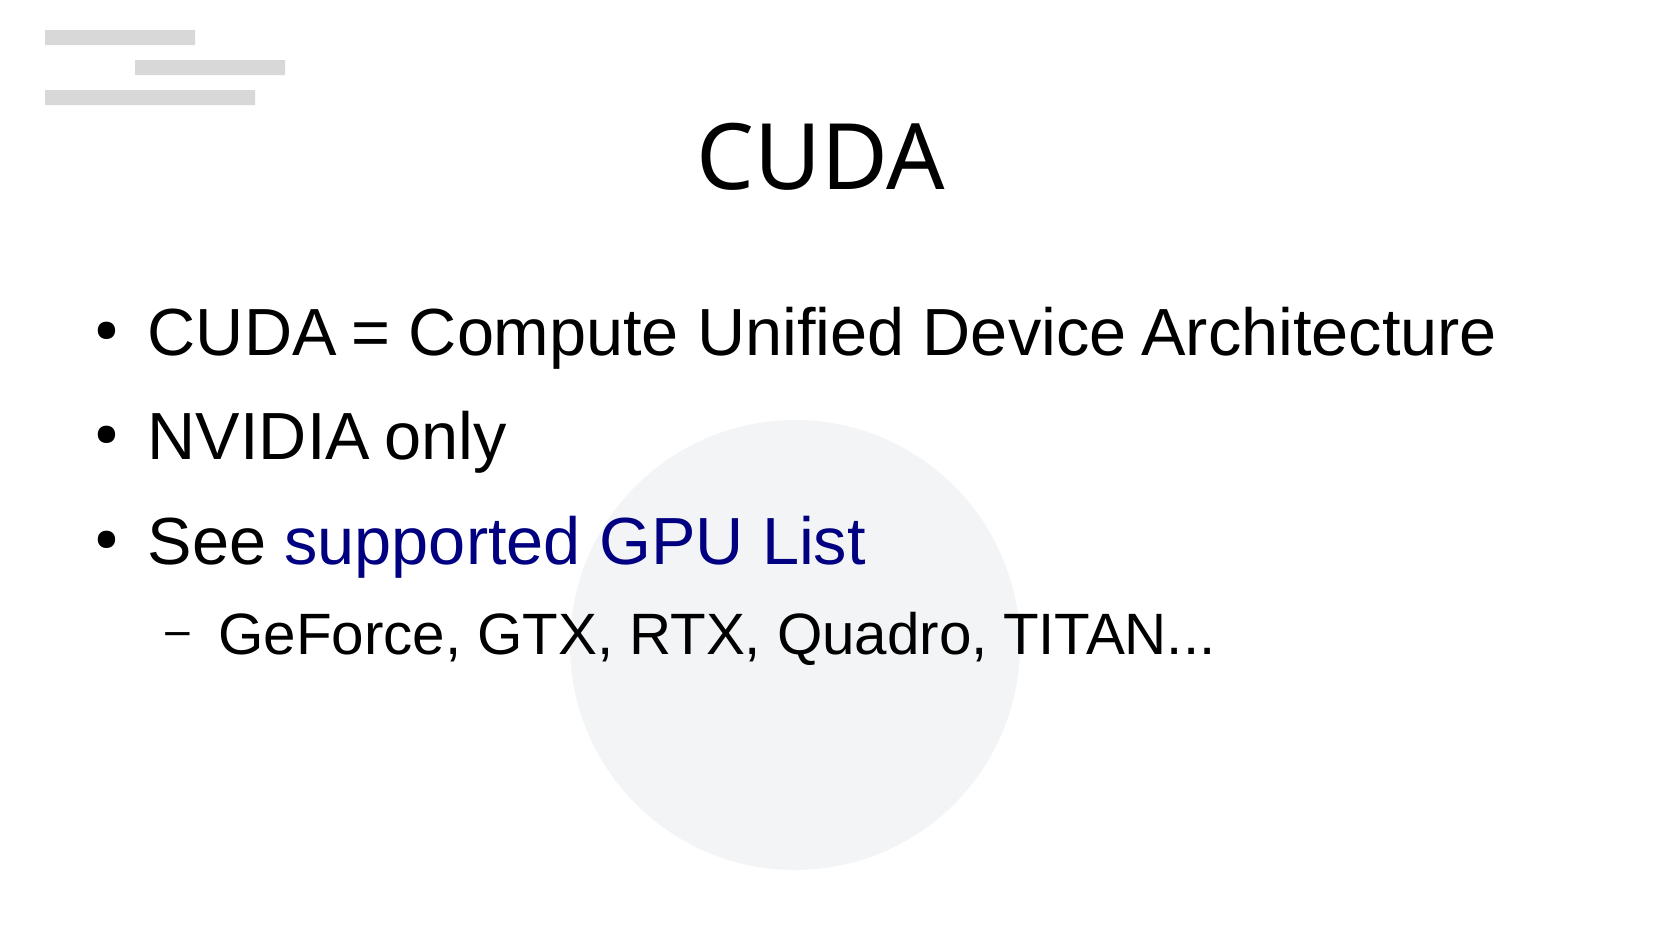

# CUDA
CUDA = Compute Unified Device Architecture
NVIDIA only
See supported GPU List
GeForce, GTX, RTX, Quadro, TITAN...